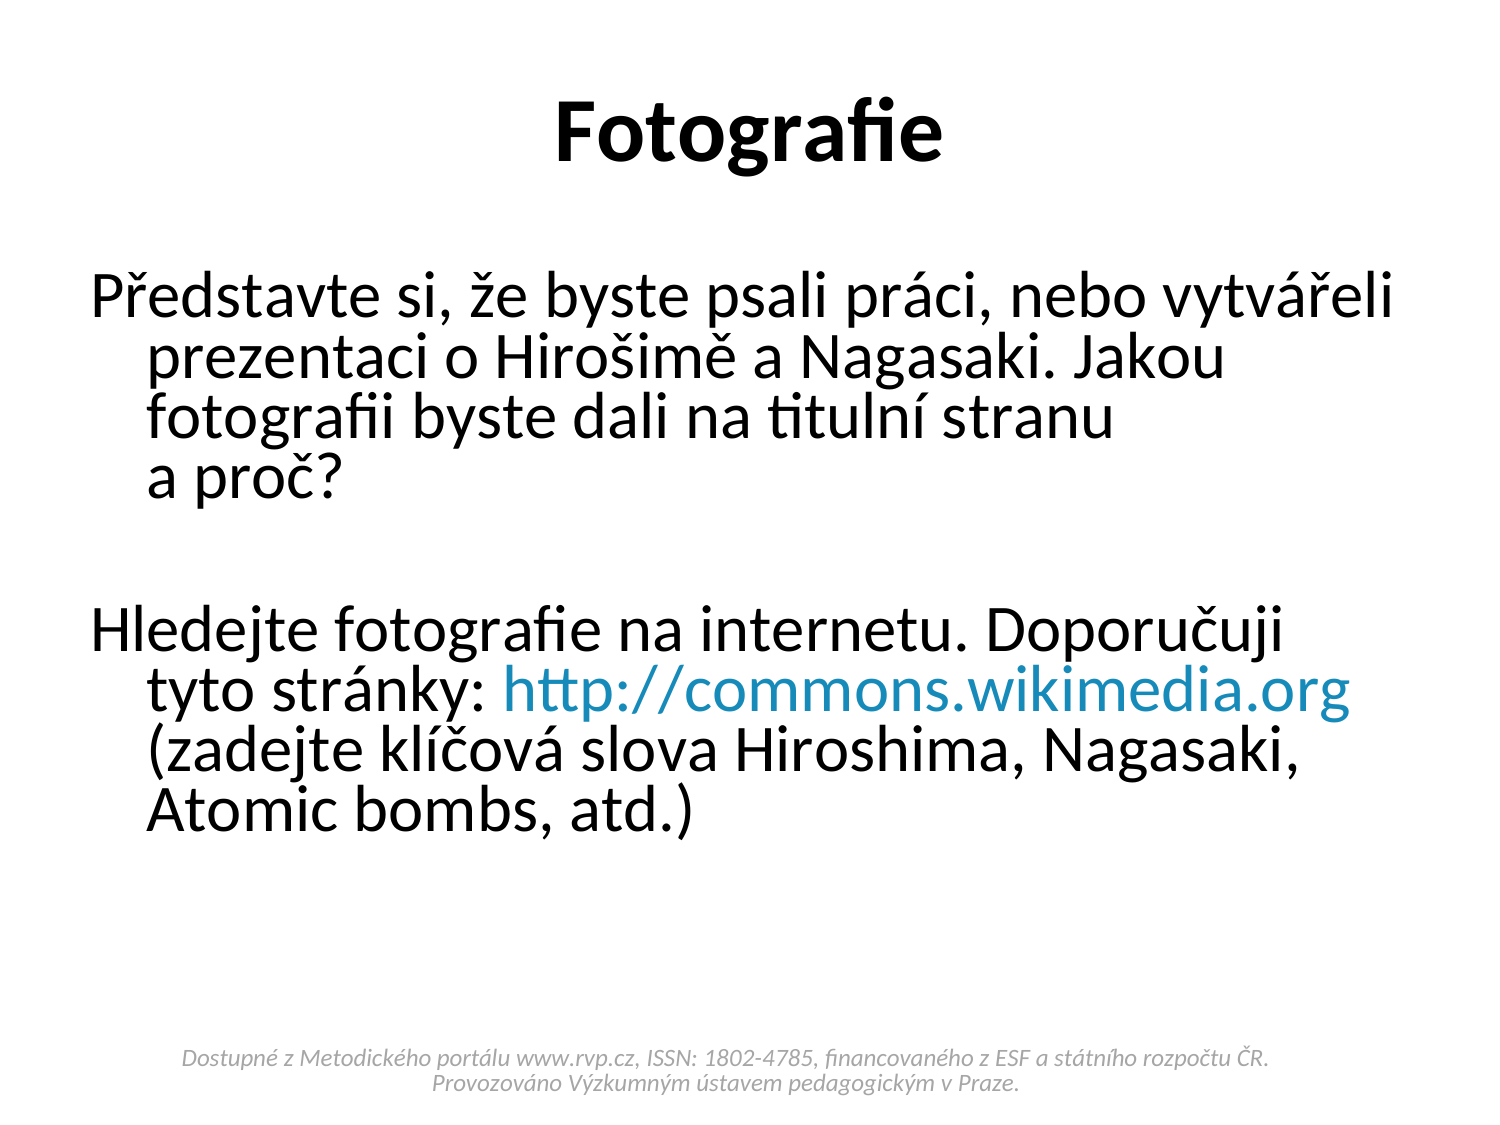

# Fotografie
Představte si, že byste psali práci, nebo vytvářeli prezentaci o Hirošimě a Nagasaki. Jakou fotografii byste dali na titulní stranu
a proč?
Hledejte fotografie na internetu. Doporučuji tyto stránky: http://commons.wikimedia.org (zadejte klíčová slova Hiroshima, Nagasaki, Atomic bombs, atd.)
Dostupné z Metodického portálu www.rvp.cz, ISSN: 1802-4785, financovaného z ESF a státního rozpočtu ČR. Provozováno Výzkumným ústavem pedagogickým v Praze.